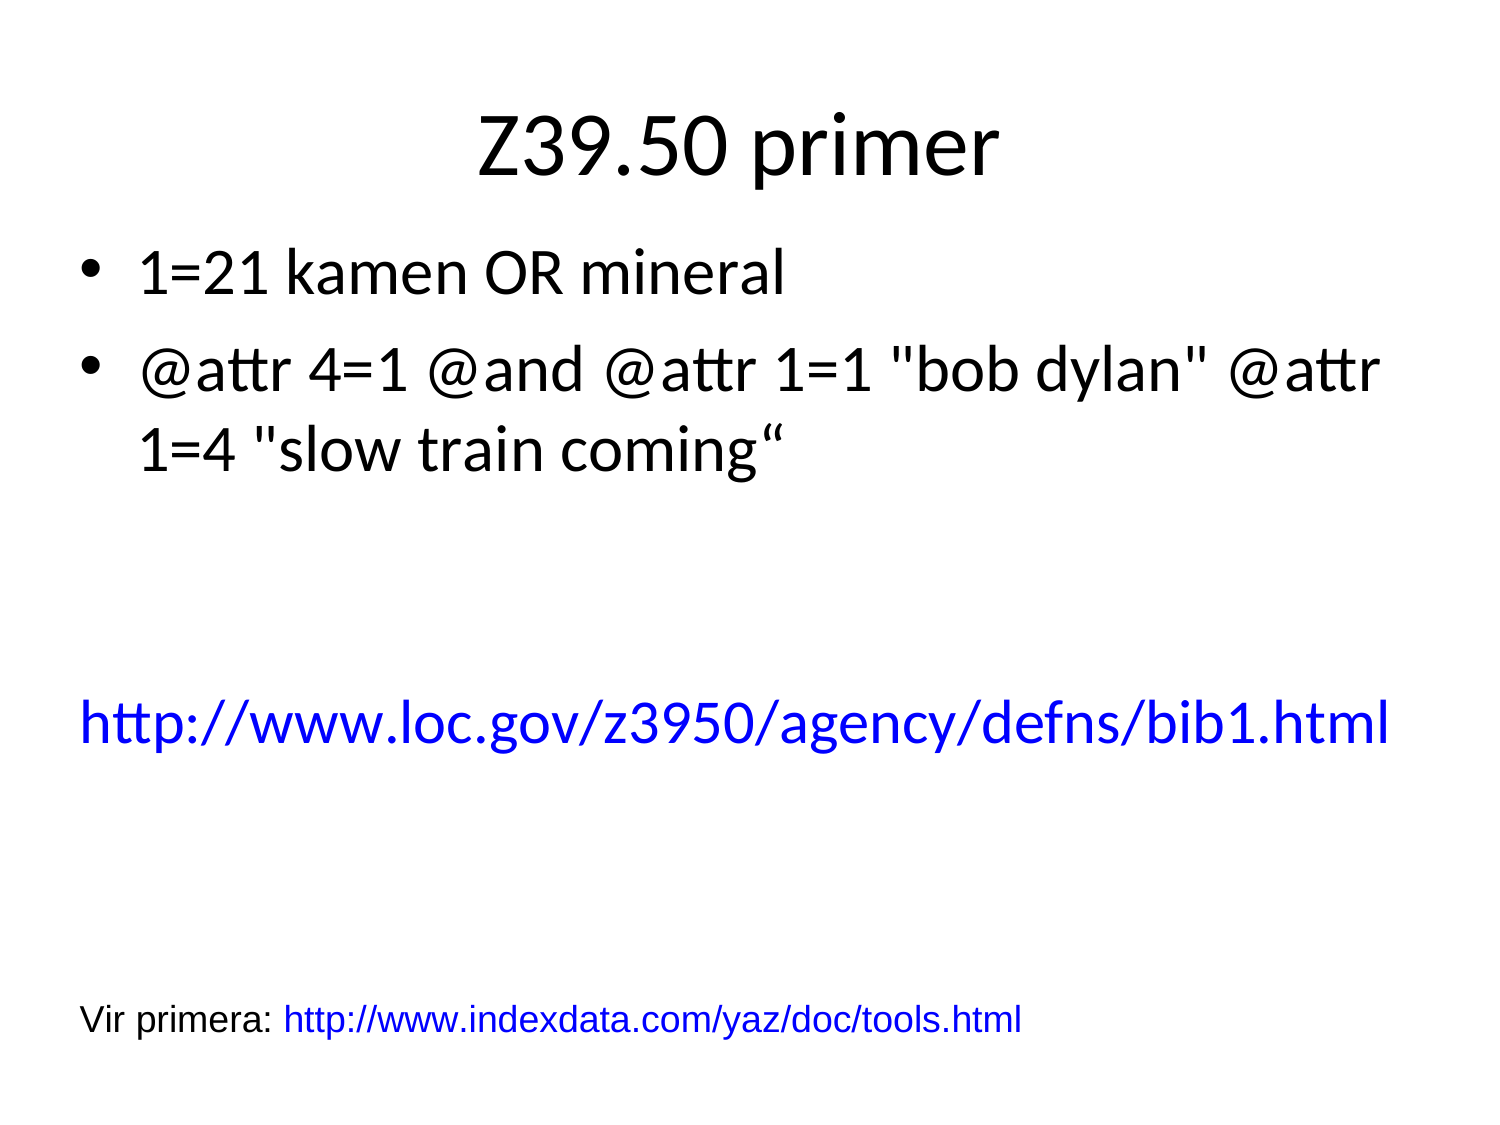

# Z39.50 primer
1=21 kamen OR mineral
@attr 4=1 @and @attr 1=1 "bob dylan" @attr 1=4 "slow train coming“
http://www.loc.gov/z3950/agency/defns/bib1.html
Vir primera: http://www.indexdata.com/yaz/doc/tools.html